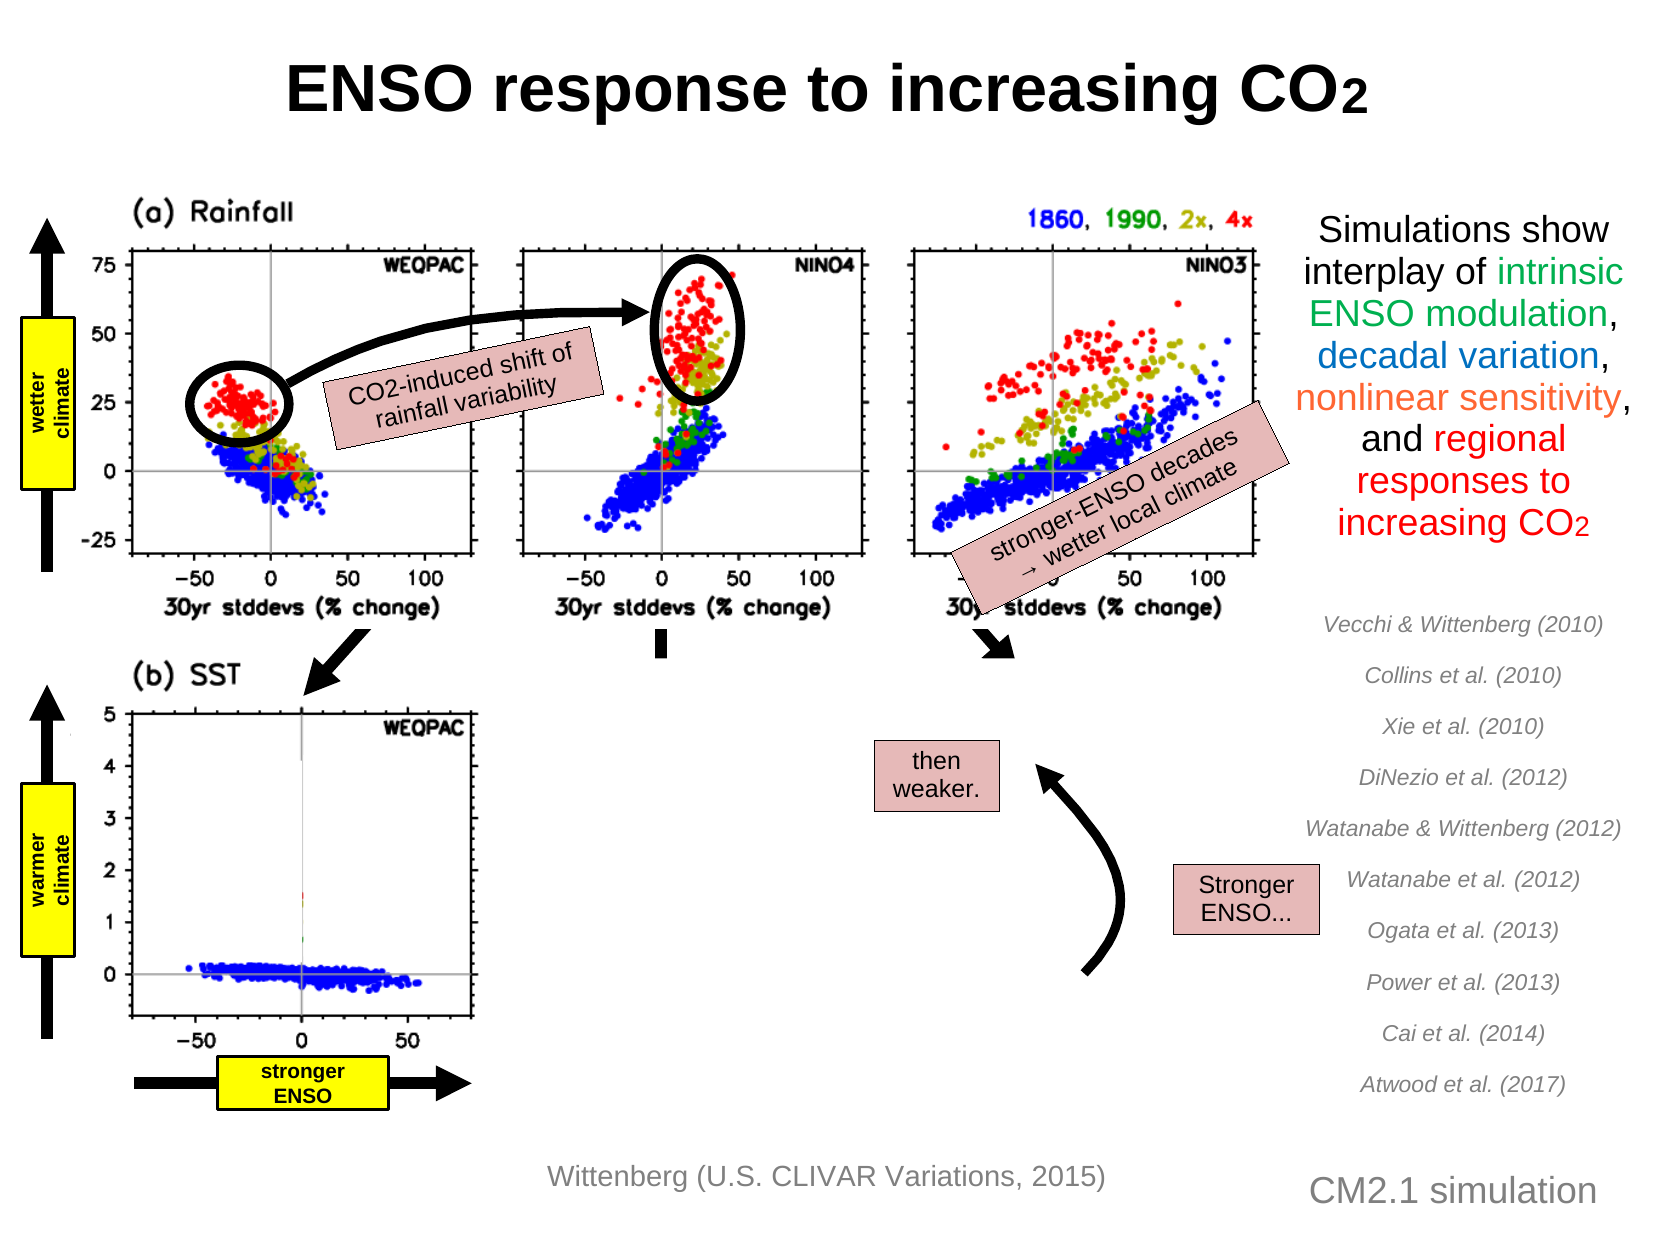

ENSO response to increasing CO2
wetter
climate
Simulations show interplay of intrinsic ENSO modulation, decadal variation, nonlinear sensitivity, and regional responses to increasing CO2
CO2-induced shift of rainfall variability
stronger-ENSO decades
→ wetter local climate
Vecchi & Wittenberg (2010)
Collins et al. (2010)
Xie et al. (2010)
DiNezio et al. (2012)
Watanabe & Wittenberg (2012)
Watanabe et al. (2012)
Ogata et al. (2013)
Power et al. (2013)
Cai et al. (2014)
Atwood et al. (2017)
warmer
climate
then
weaker.
Stronger
ENSO...
stronger
ENSO
Wittenberg (U.S. CLIVAR Variations, 2015)‏
CM2.1 simulation